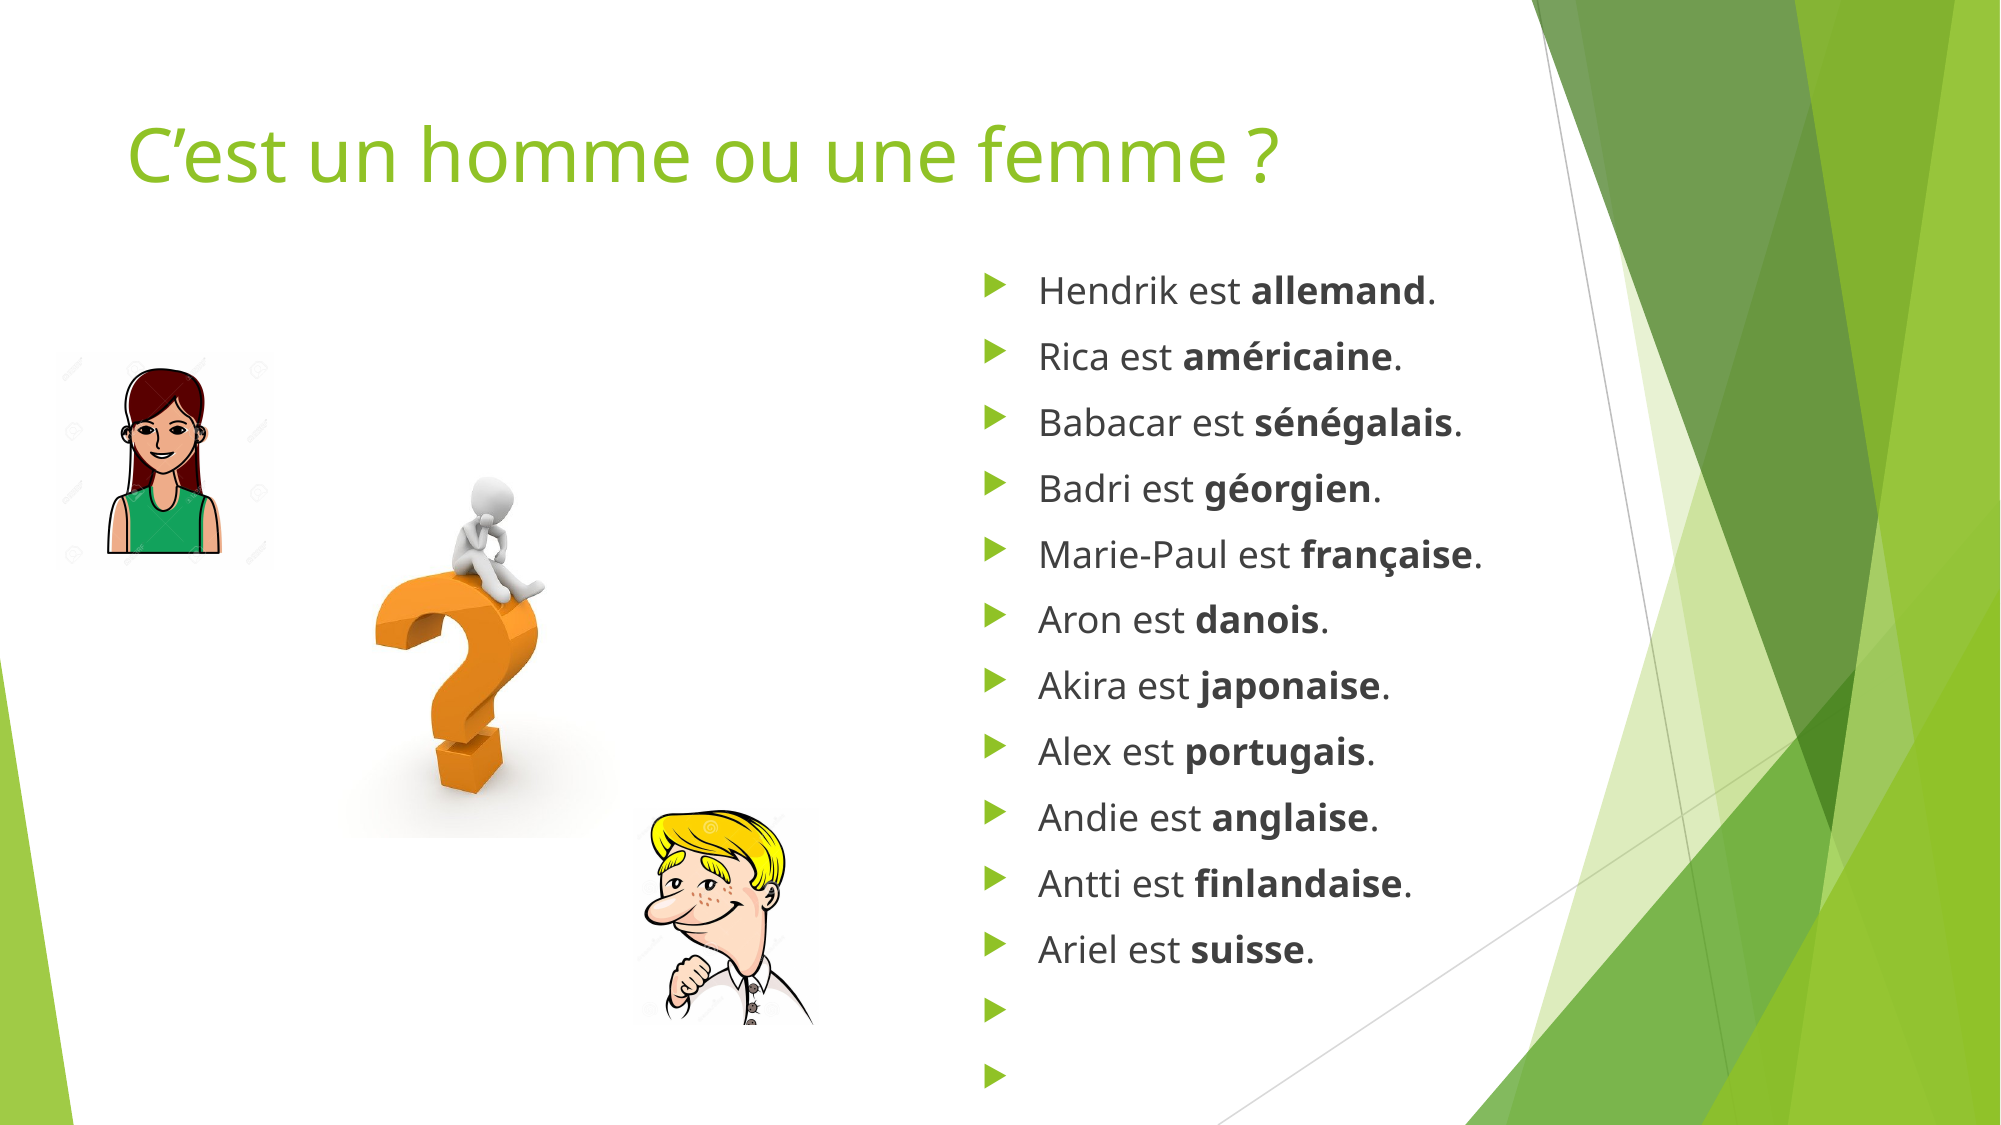

# C’est un homme ou une femme ?
Hendrik est allemand.
Rica est américaine.
Babacar est sénégalais.
Badri est géorgien.
Marie-Paul est française.
Aron est danois.
Akira est japonaise.
Alex est portugais.
Andie est anglaise.
Antti est finlandaise.
Ariel est suisse.